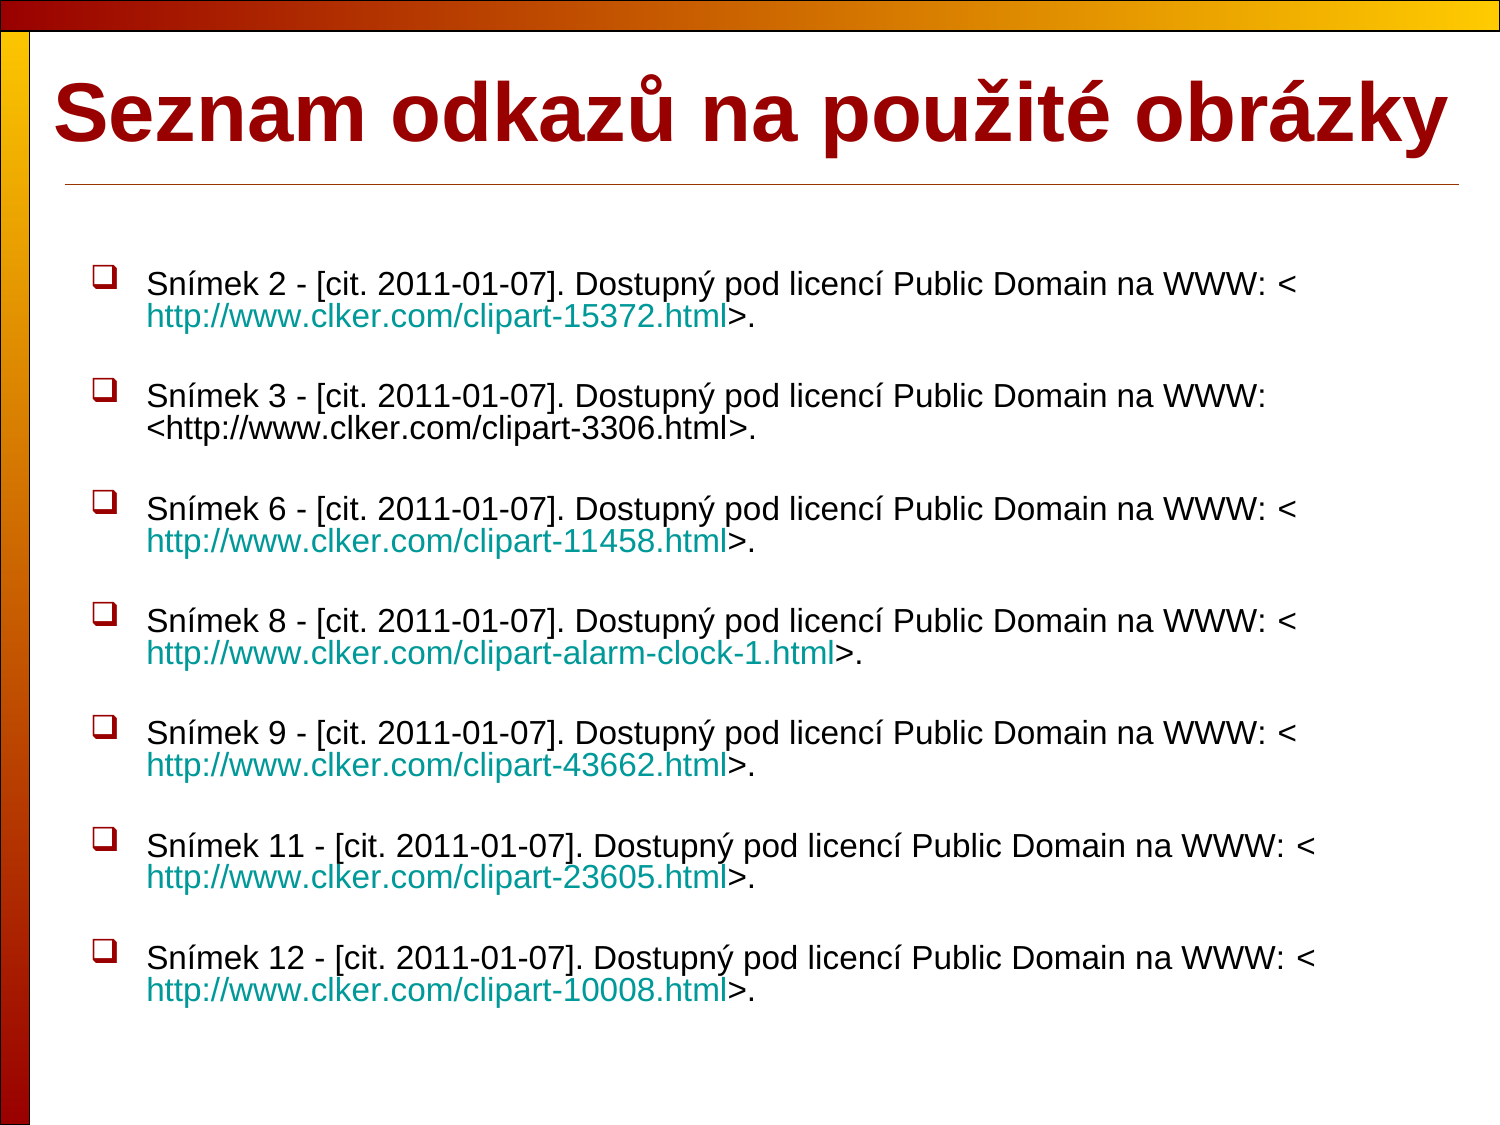

# Seznam odkazů na použité obrázky
Snímek 2 - [cit. 2011-01-07]. Dostupný pod licencí Public Domain na WWW: <http://www.clker.com/clipart-15372.html>.
Snímek 3 - [cit. 2011-01-07]. Dostupný pod licencí Public Domain na WWW: <http://www.clker.com/clipart-3306.html>.
Snímek 6 - [cit. 2011-01-07]. Dostupný pod licencí Public Domain na WWW: <http://www.clker.com/clipart-11458.html>.
Snímek 8 - [cit. 2011-01-07]. Dostupný pod licencí Public Domain na WWW: <http://www.clker.com/clipart-alarm-clock-1.html>.
Snímek 9 - [cit. 2011-01-07]. Dostupný pod licencí Public Domain na WWW: <http://www.clker.com/clipart-43662.html>.
Snímek 11 - [cit. 2011-01-07]. Dostupný pod licencí Public Domain na WWW: <http://www.clker.com/clipart-23605.html>.
Snímek 12 - [cit. 2011-01-07]. Dostupný pod licencí Public Domain na WWW: <http://www.clker.com/clipart-10008.html>.